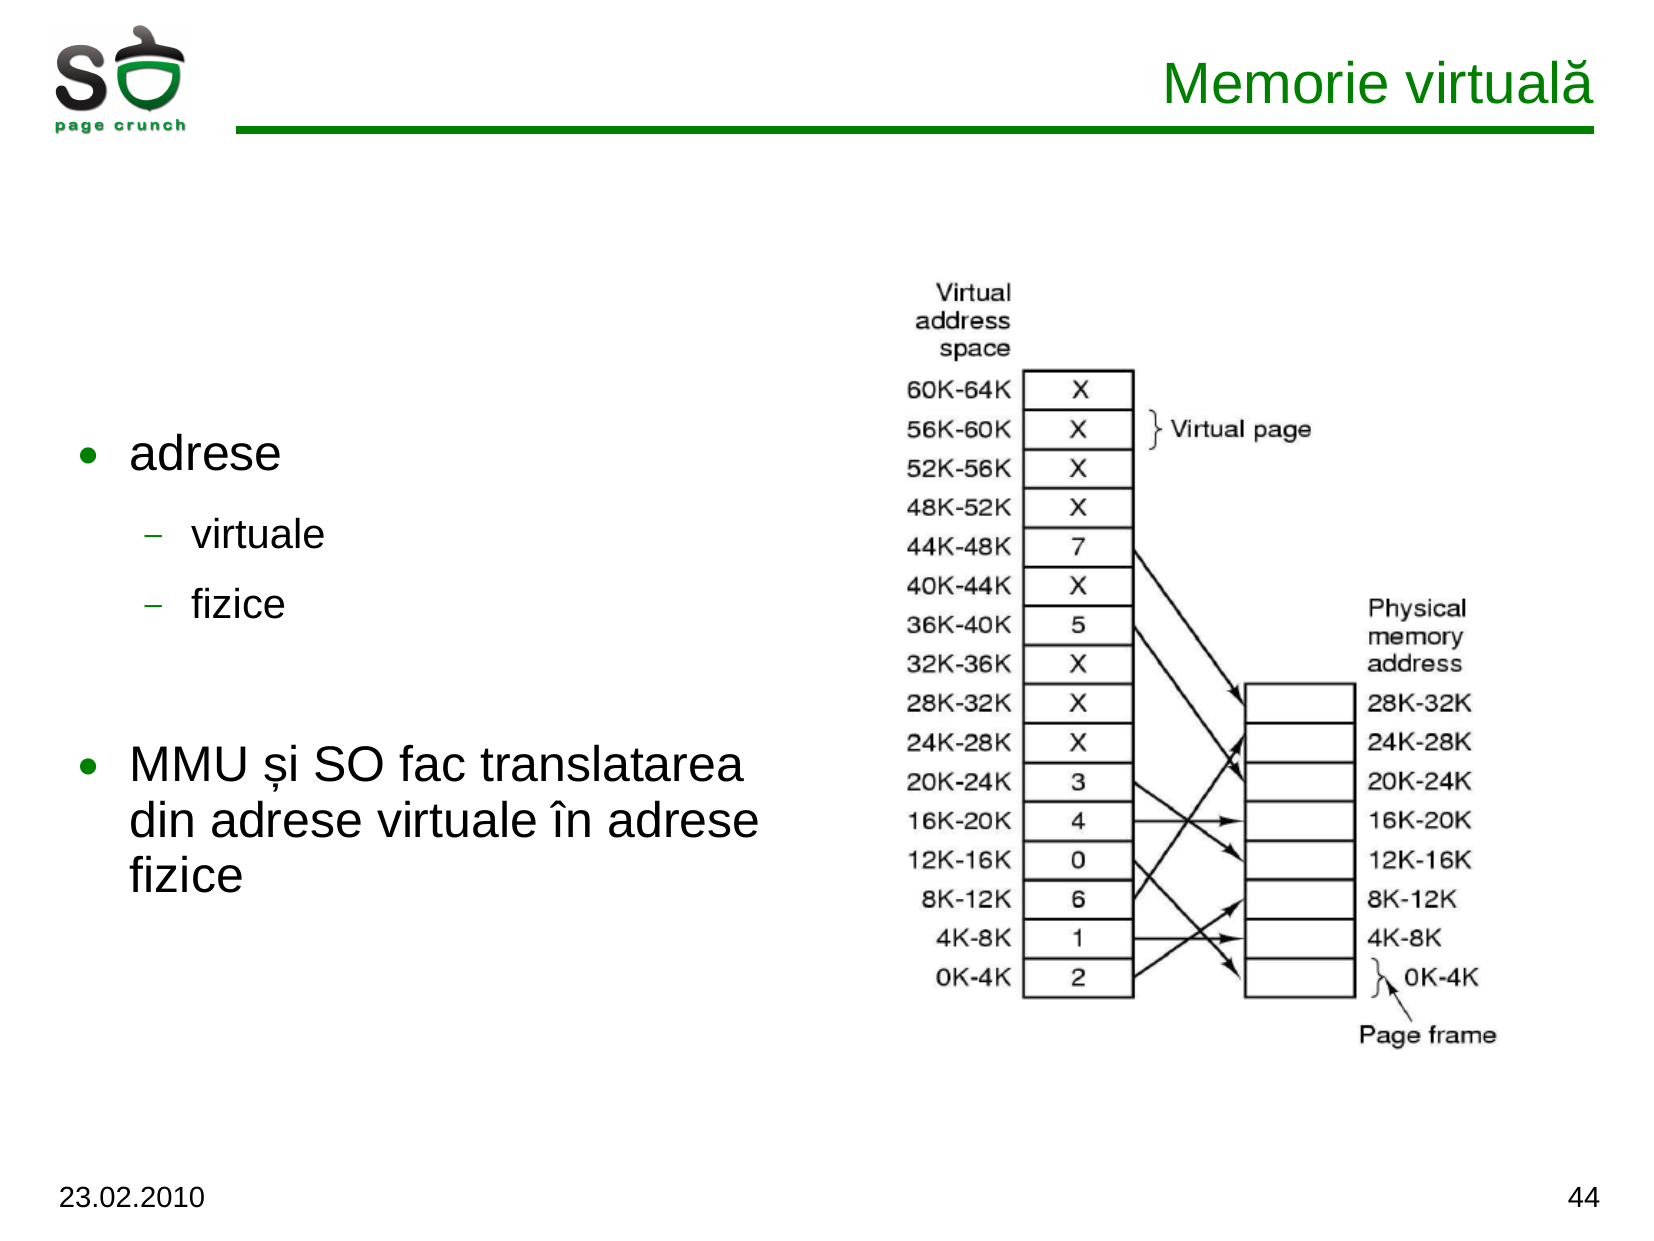

# Memorie virtuală
adrese
virtuale
fizice
MMU și SO fac translatarea din adrese virtuale în adrese fizice
23.02.2010
44